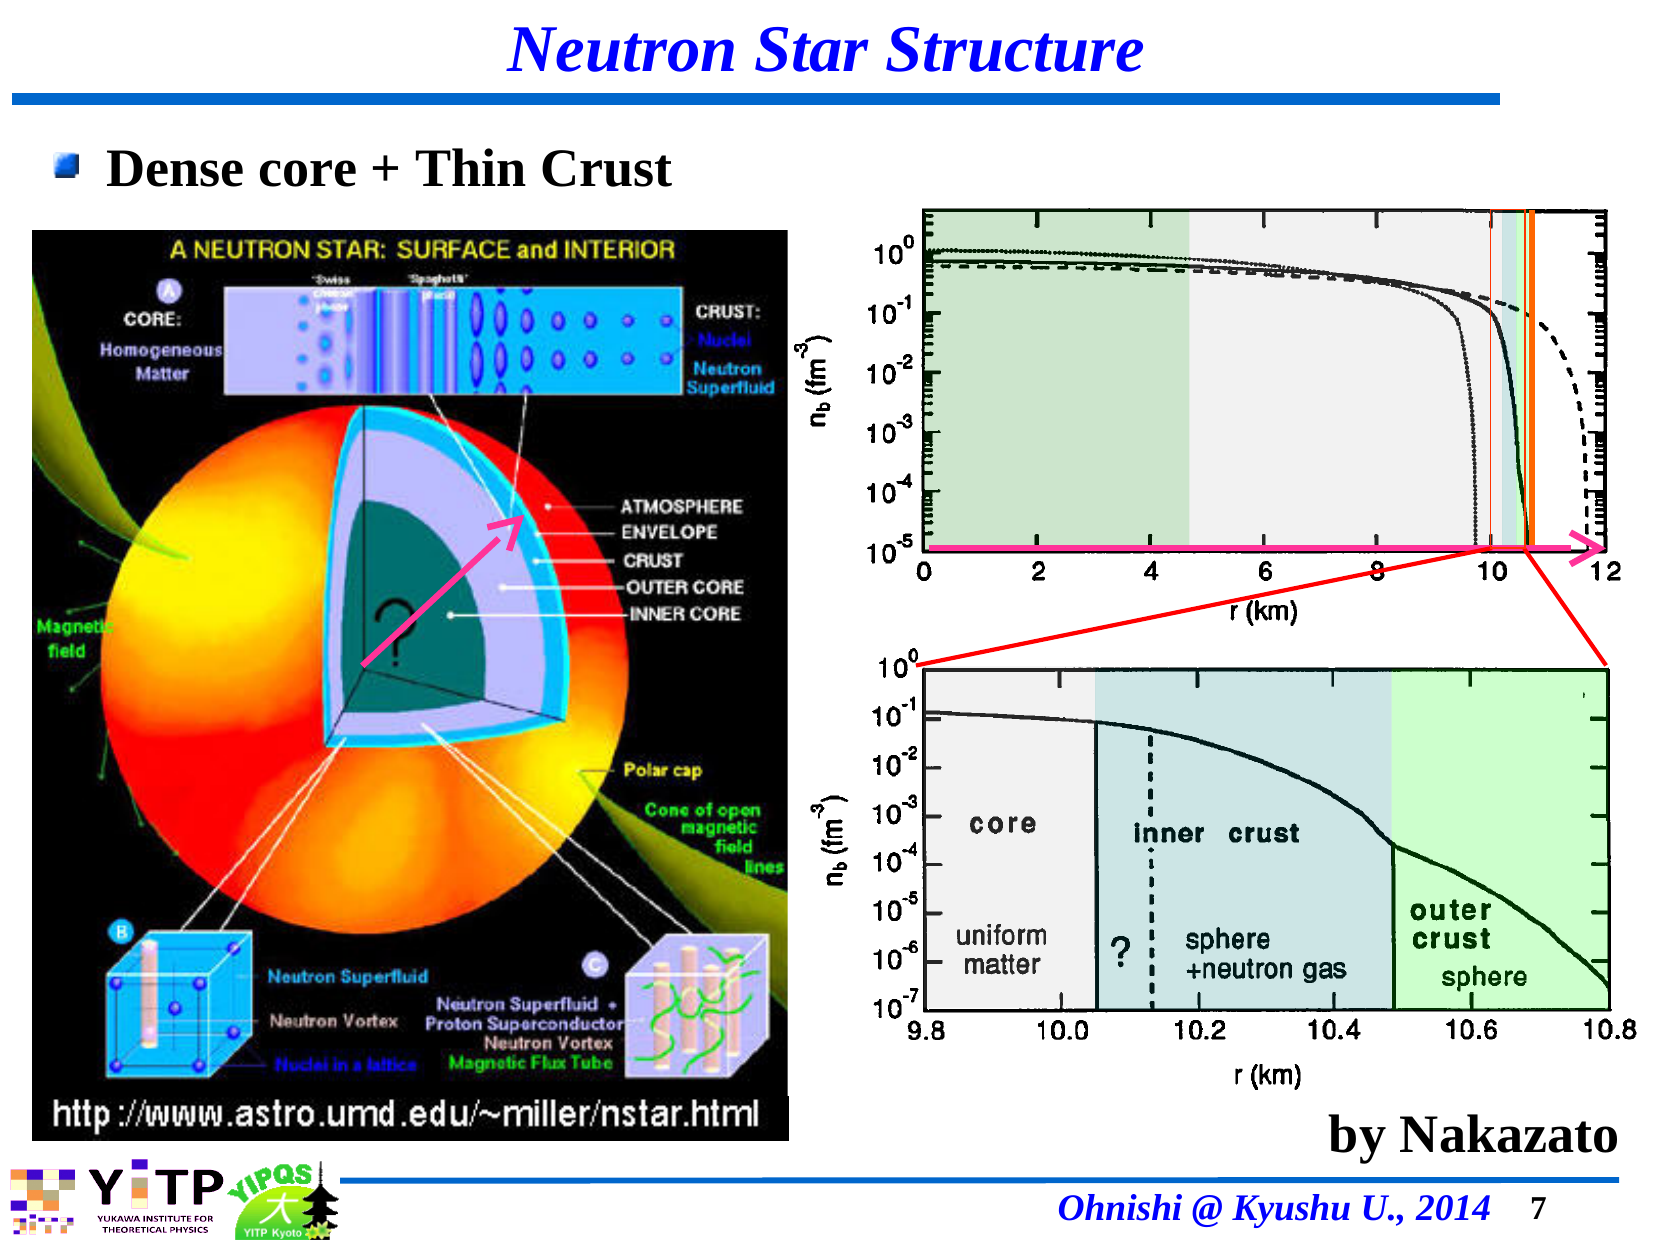

Neutron Star Structure
# Dense core + Thin Crust
by Nakazato